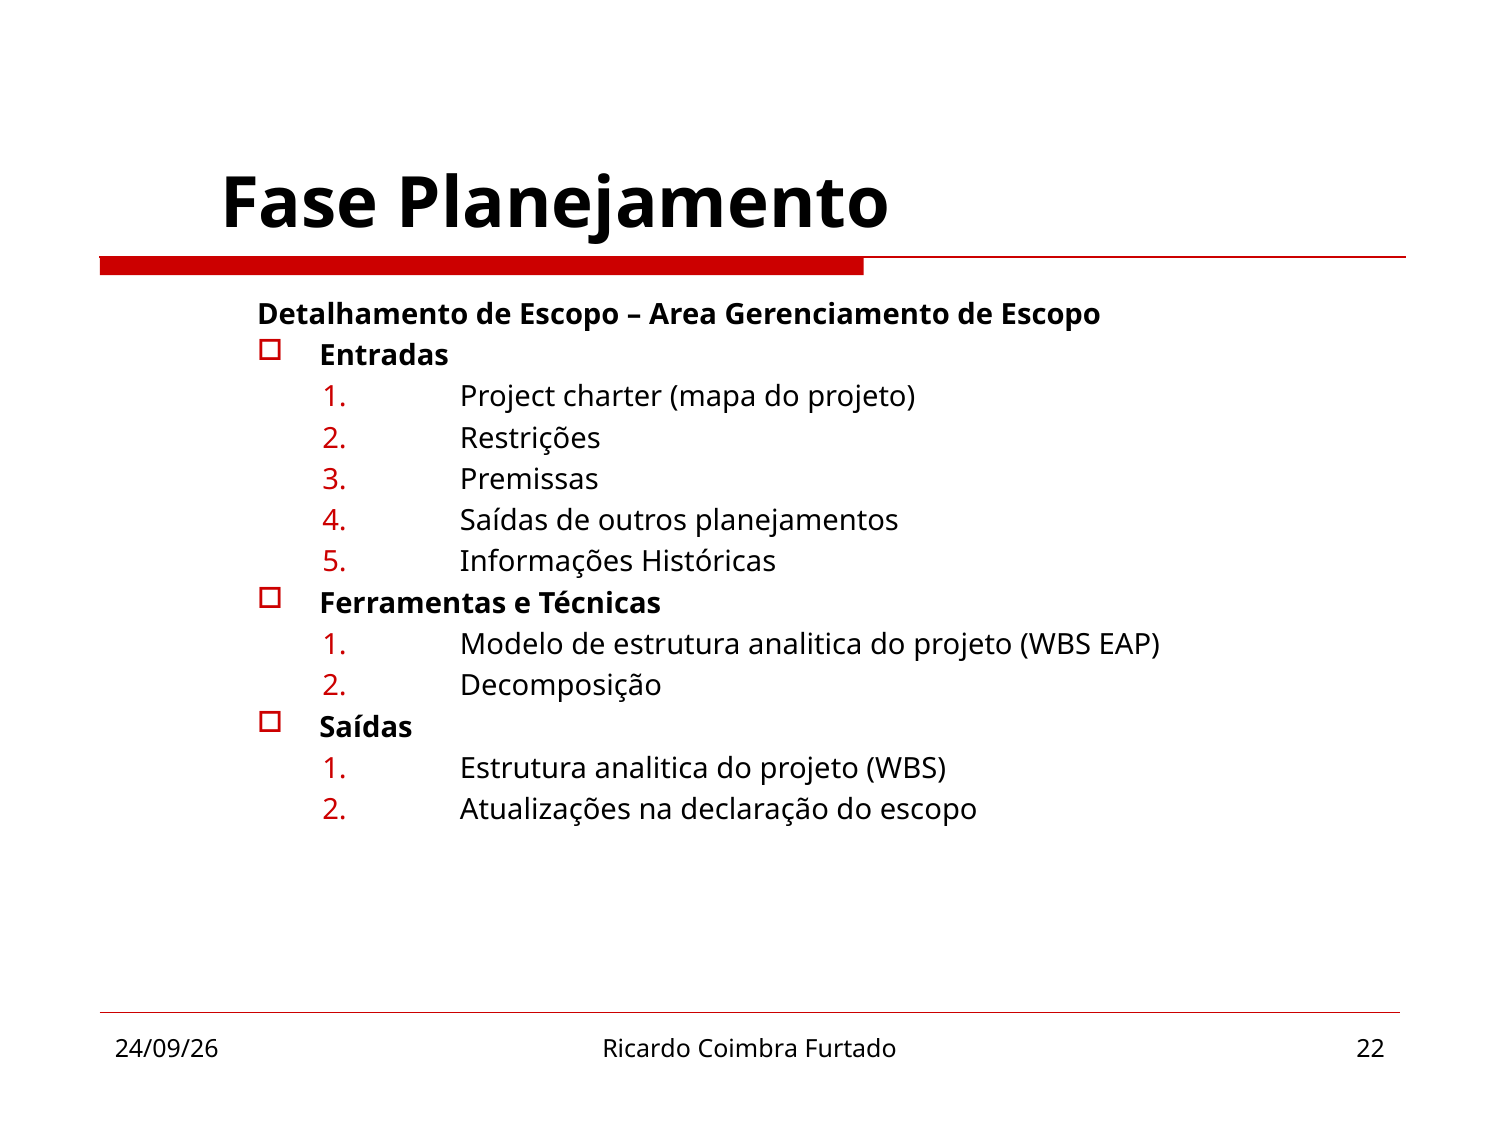

# Fase Planejamento
Detalhamento de Escopo – Area Gerenciamento de Escopo
Entradas
Project charter (mapa do projeto)
Restrições
Premissas
Saídas de outros planejamentos
Informações Históricas
Ferramentas e Técnicas
Modelo de estrutura analitica do projeto (WBS EAP)
Decomposição
Saídas
Estrutura analitica do projeto (WBS)
Atualizações na declaração do escopo
Ricardo Coimbra Furtado